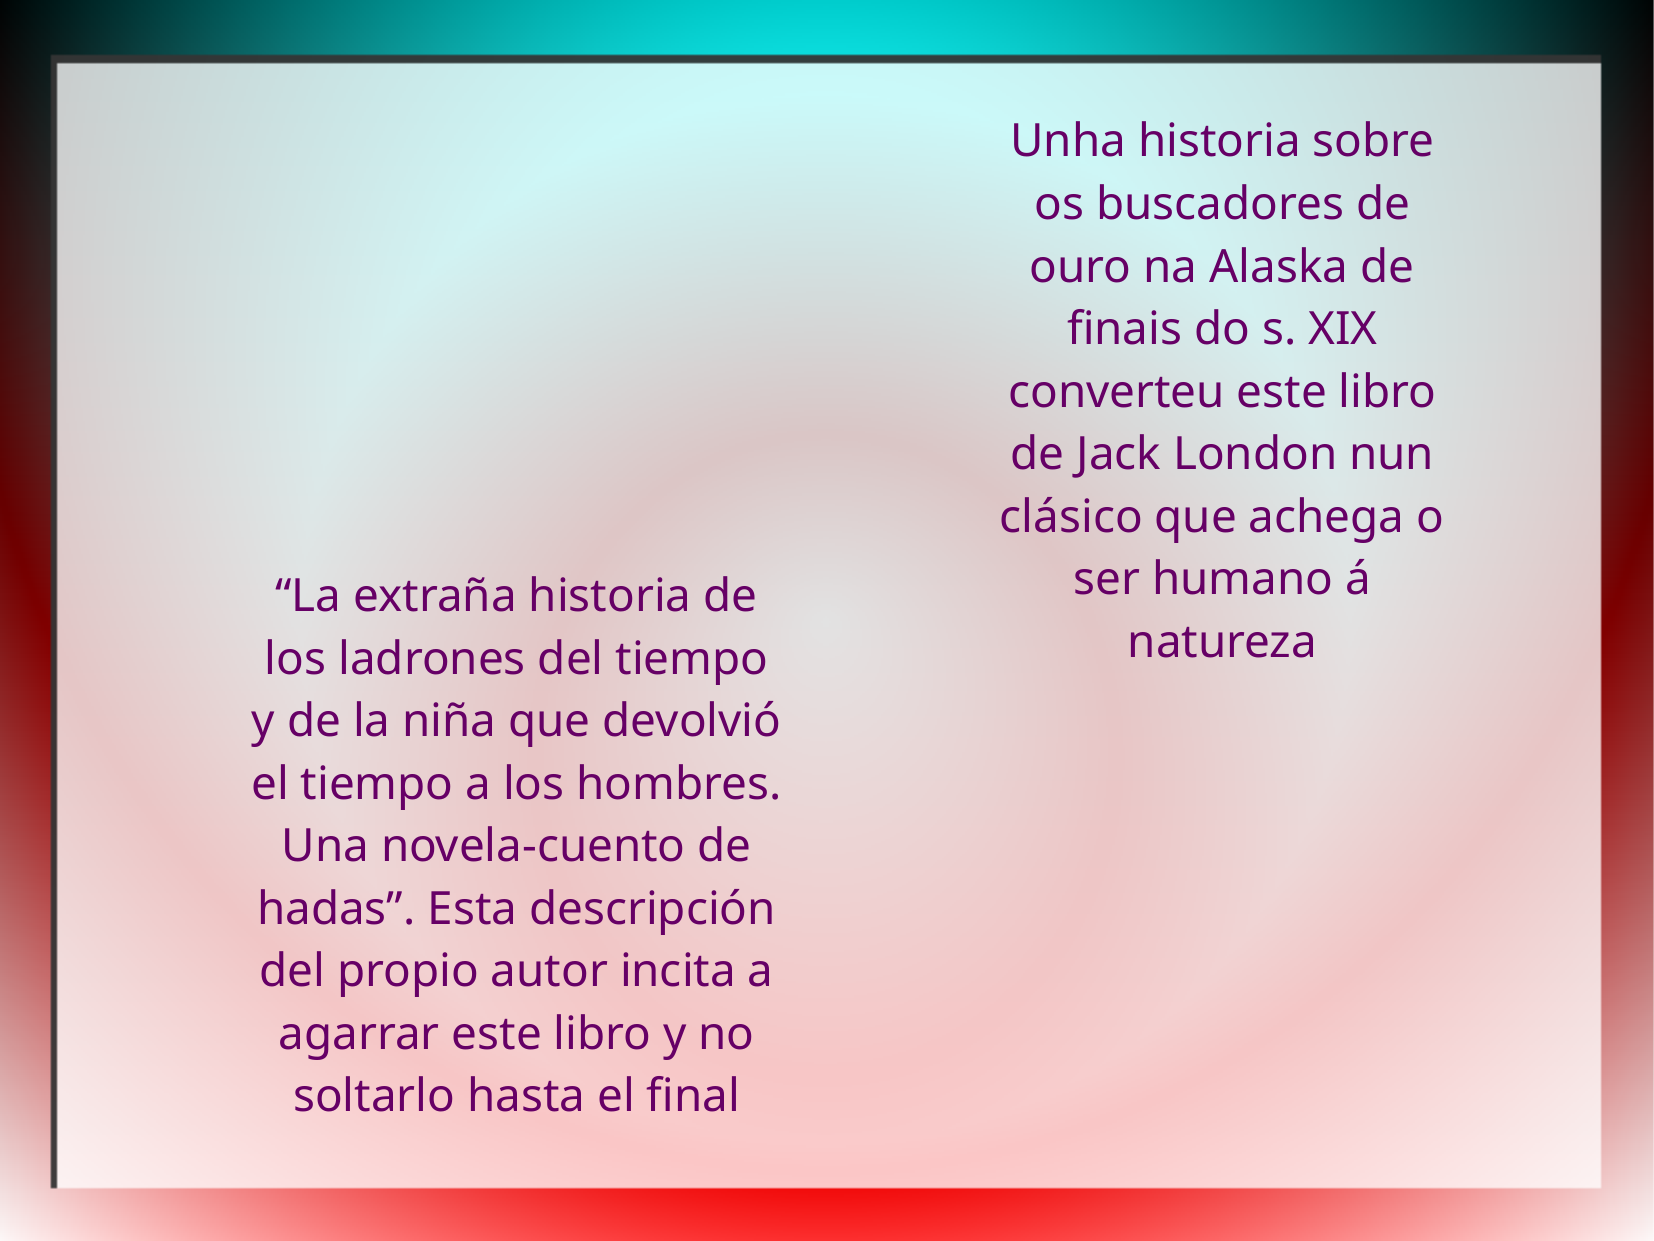

Unha historia sobre os buscadores de ouro na Alaska de finais do s. XIX converteu este libro de Jack London nun clásico que achega o ser humano á natureza
“La extraña historia de los ladrones del tiempo y de la niña que devolvió el tiempo a los hombres. Una novela-cuento de hadas”. Esta descripción del propio autor incita a agarrar este libro y no soltarlo hasta el final